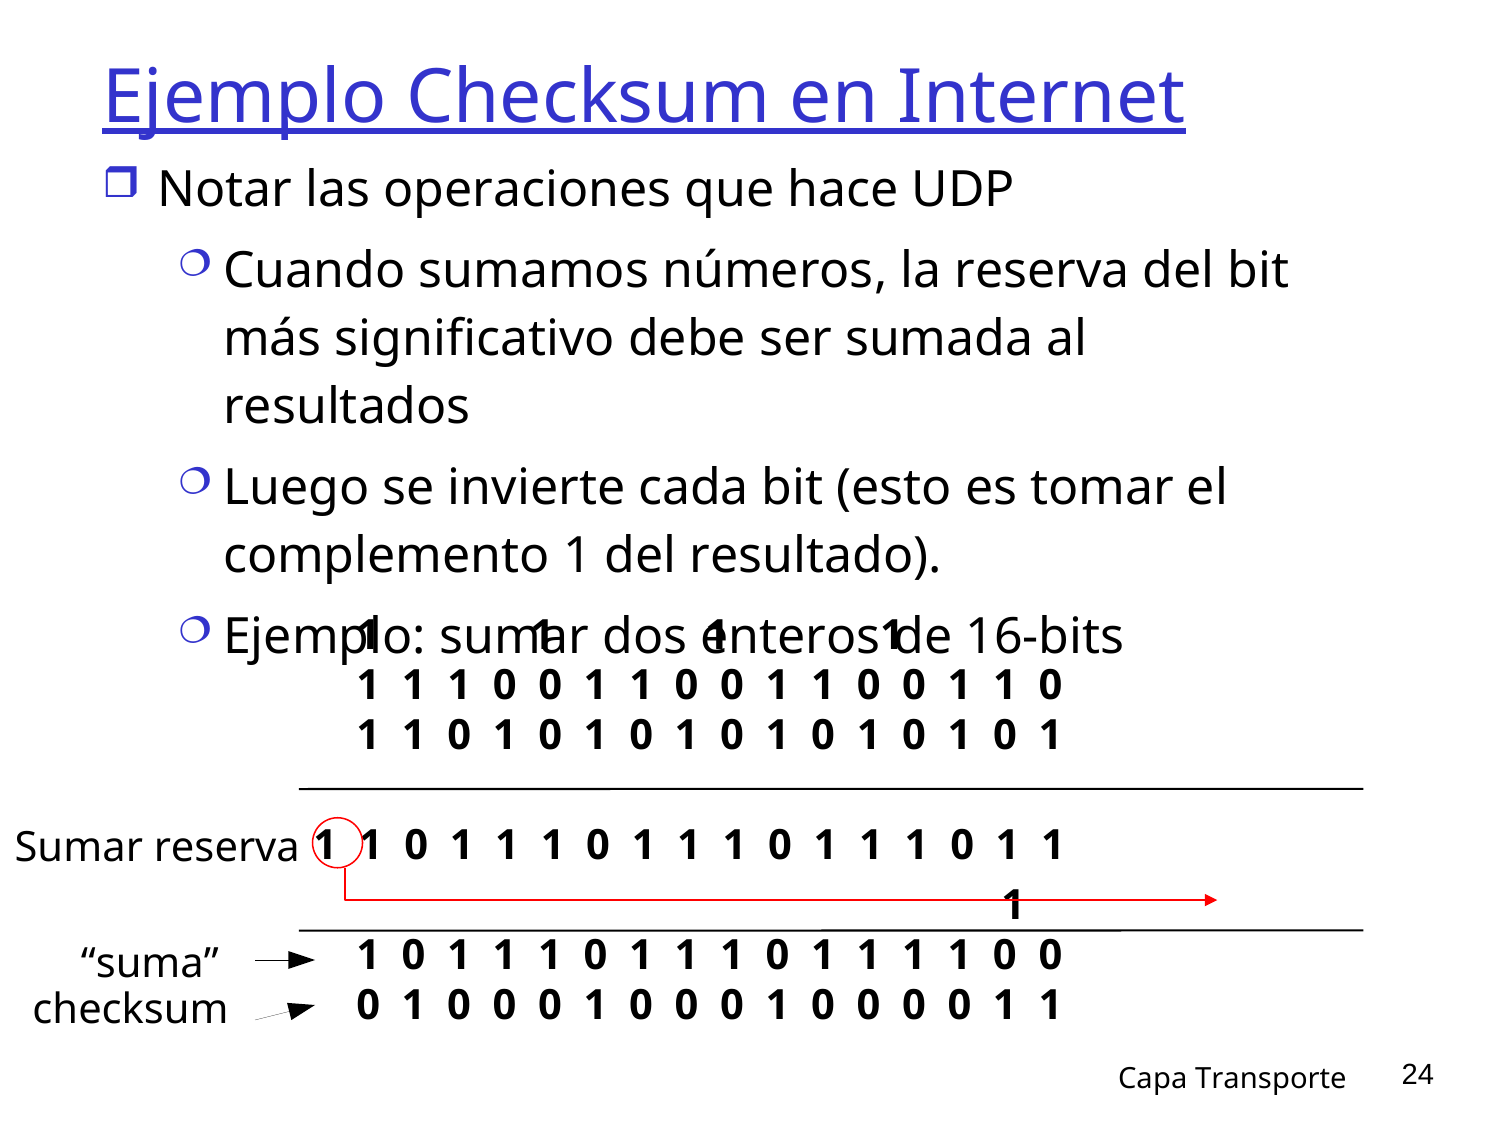

# Ejemplo Checksum en Internet
Notar las operaciones que hace UDP
Cuando sumamos números, la reserva del bit más significativo debe ser sumada al resultados
Luego se invierte cada bit (esto es tomar el complemento 1 del resultado).
Ejemplo: sumar dos enteros de 16-bits
 1 1 1 1
 1 1 1 0 0 1 1 0 0 1 1 0 0 1 1 0
 1 1 0 1 0 1 0 1 0 1 0 1 0 1 0 1
 1 1 0 1 1 1 0 1 1 1 0 1 1 1 0 1 1
 1
 1 0 1 1 1 0 1 1 1 0 1 1 1 1 0 0
 0 1 0 0 0 1 0 0 0 1 0 0 0 0 1 1
Sumar reserva
“suma”
checksum
24